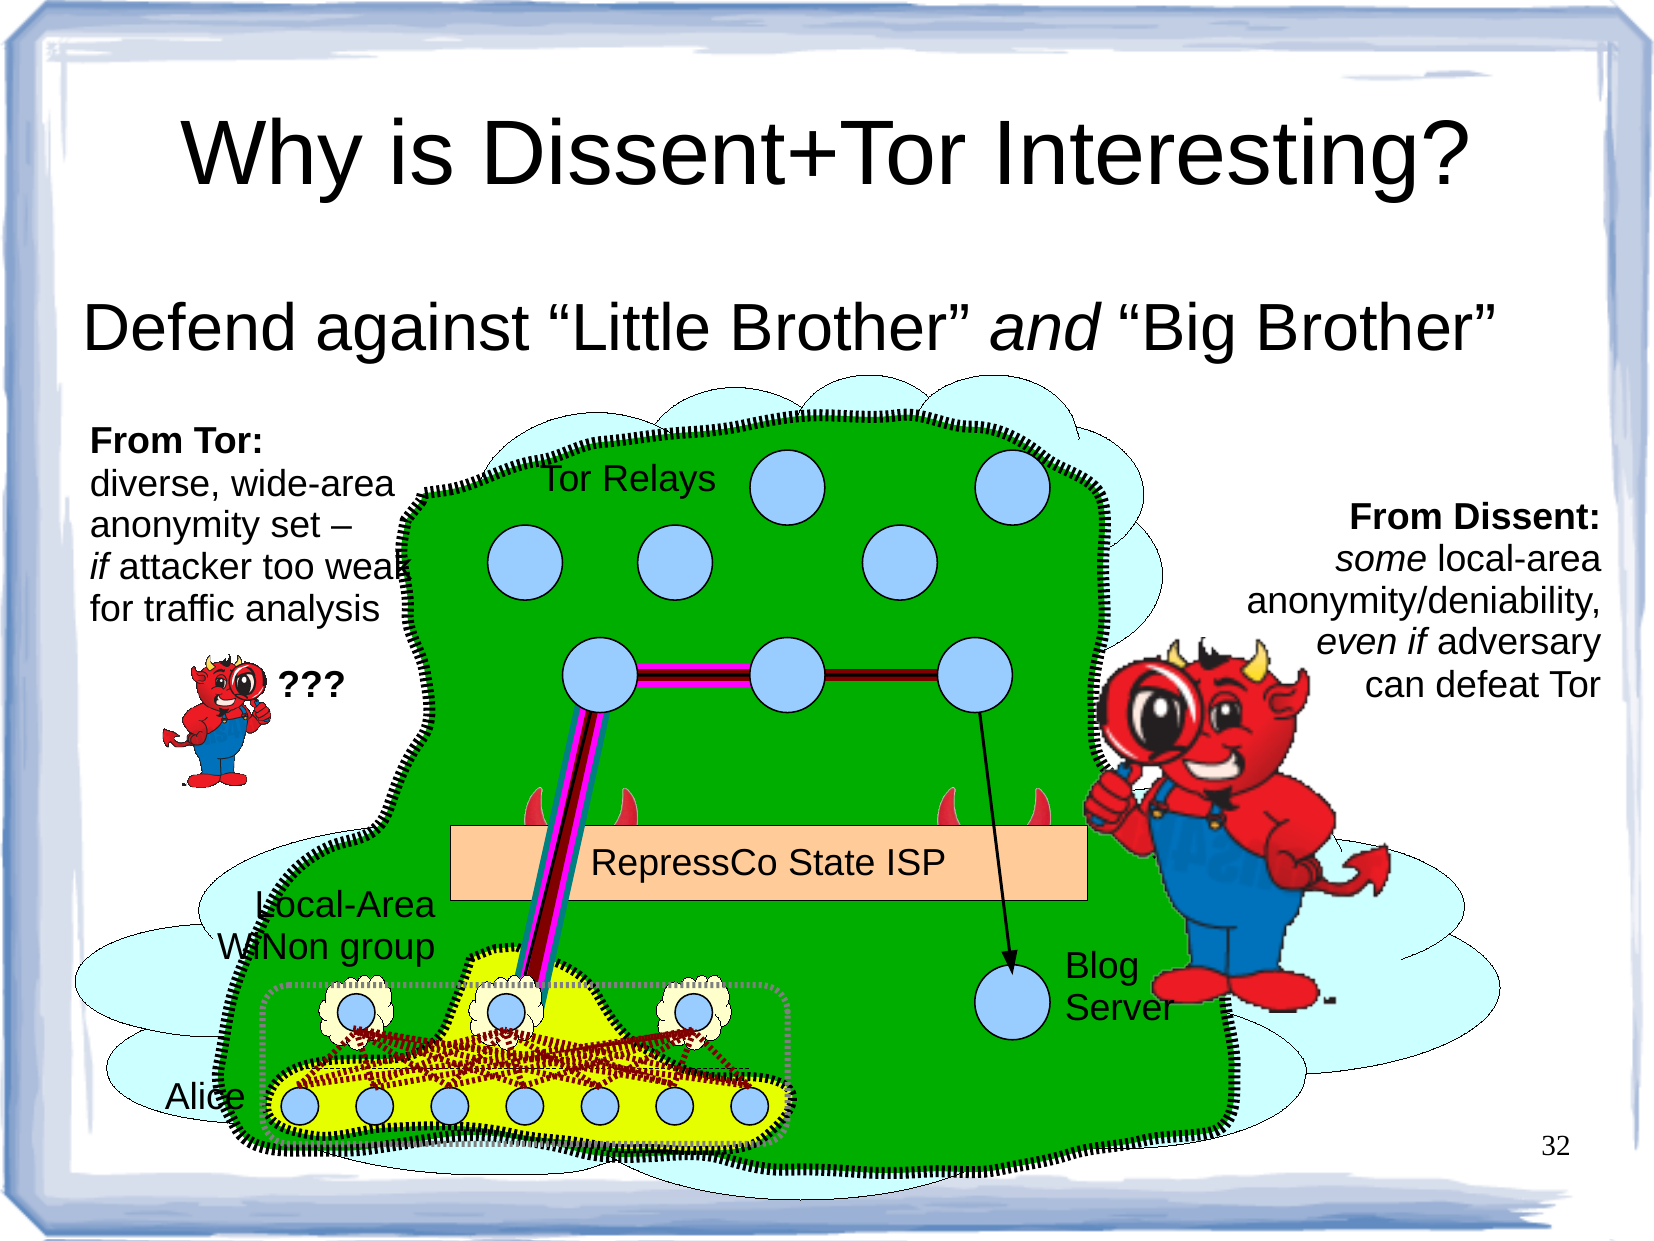

# Why is Dissent+Tor Interesting?
Defend against “Little Brother” and “Big Brother”
From Tor:
diverse, wide-area
anonymity set –
if attacker too weak
for traffic analysis
???
Tor Relays
From Dissent:
some local-area
anonymity/deniability,
even if adversary
can defeat Tor
RepressCo State ISP
Repressistan
Local-Area
WiNon group
Blog
Server
Alice
32